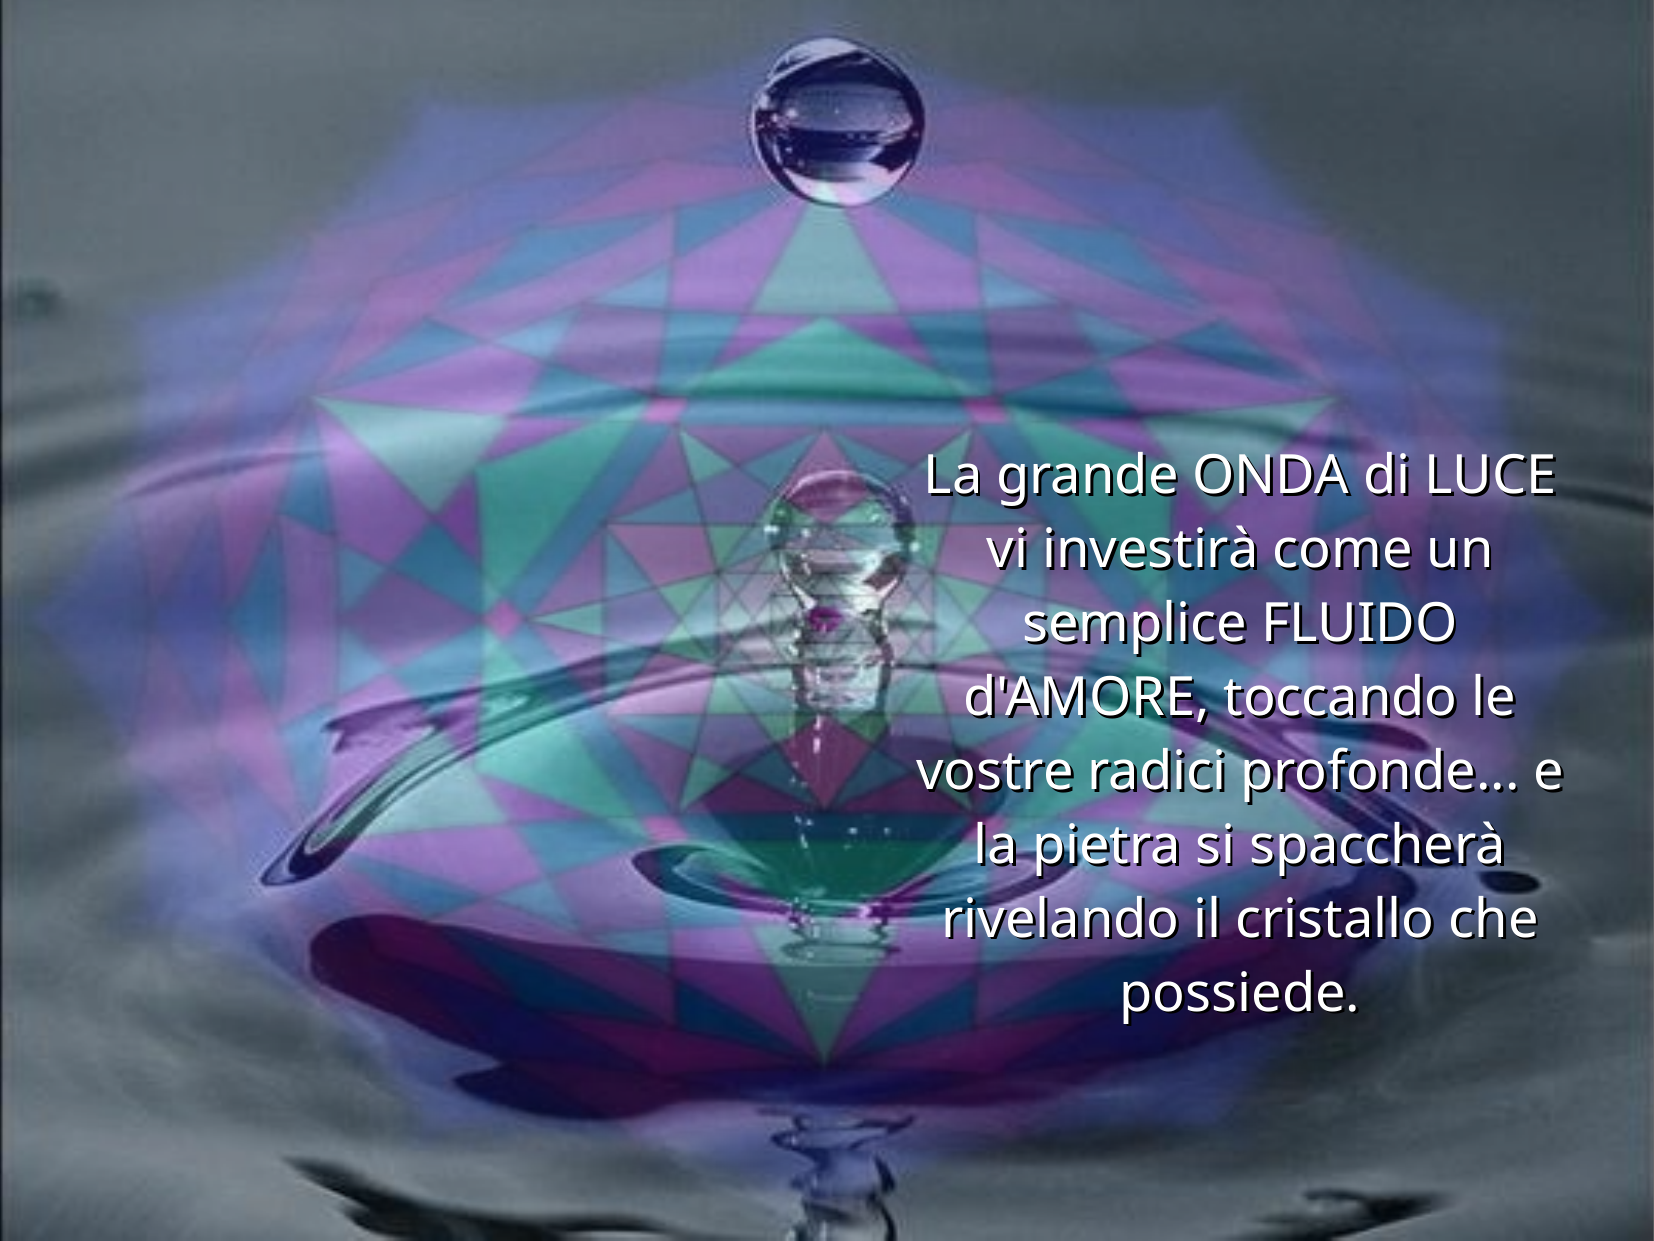

# La grande ONDA di LUCE vi investirà come un semplice FLUIDO d'AMORE, toccando le vostre radici profonde... e la pietra si spaccherà rivelando il cristallo che possiede.